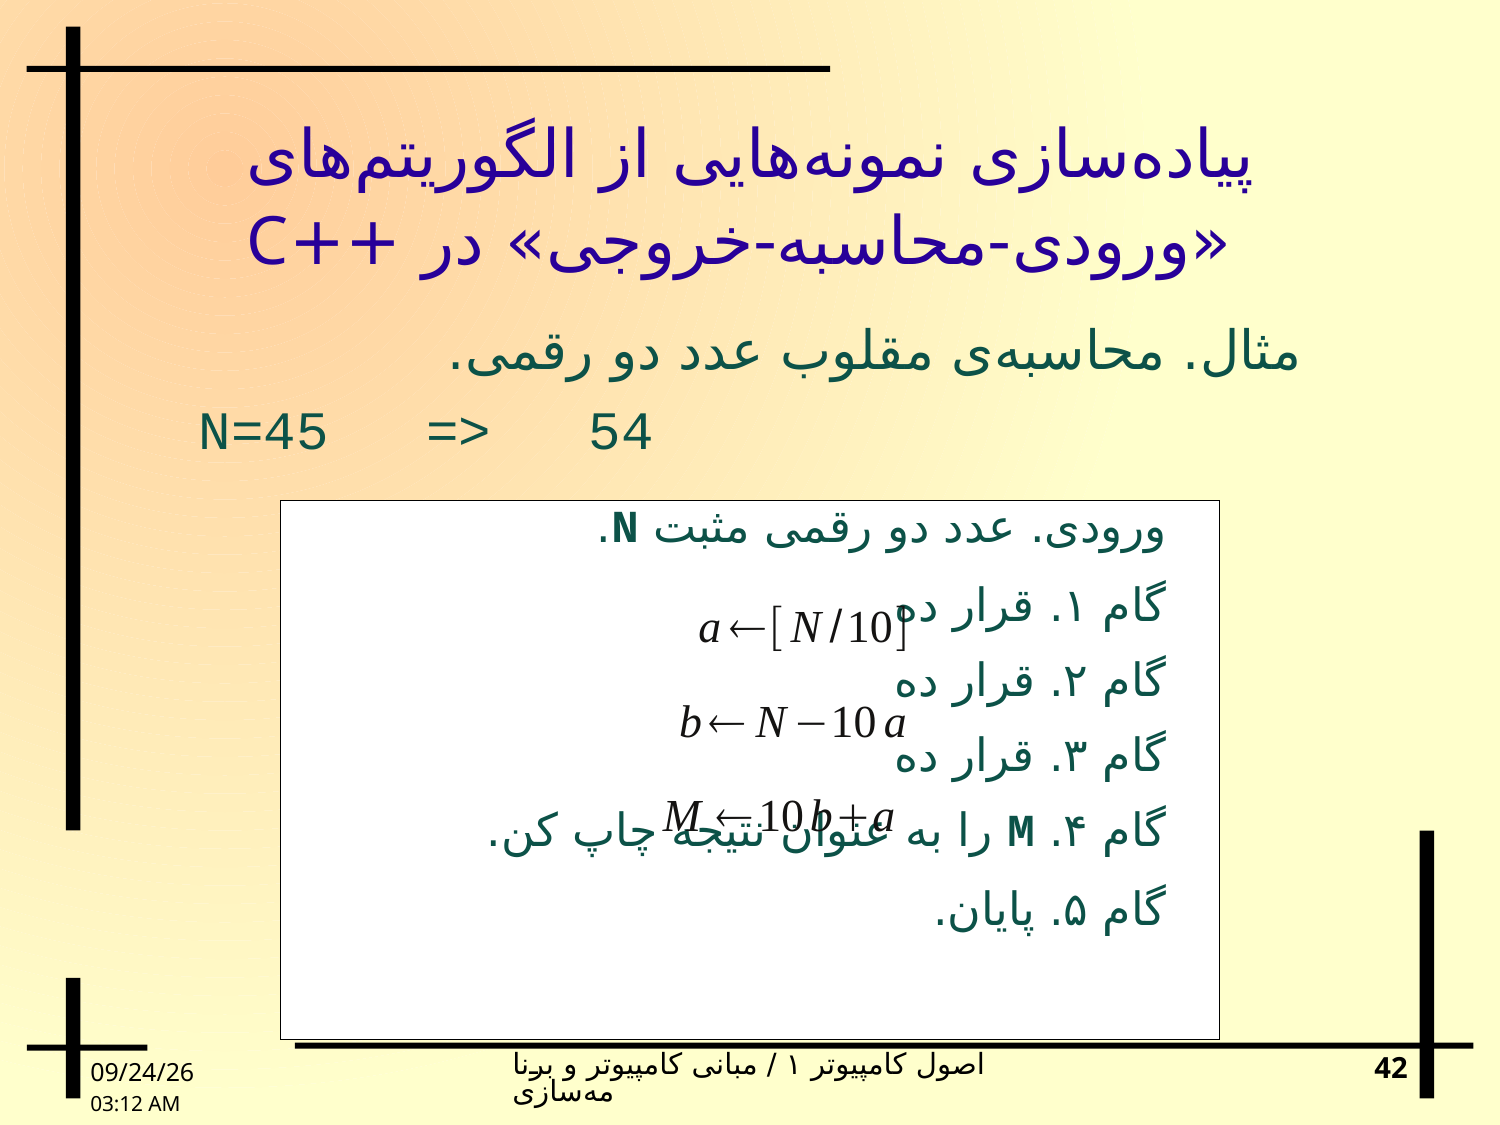

# پیاده‌سازی نمونه‌هایی از الگوریتم‌های «ورودی-محاسبه-خروجی» در ++C
مثال. محاسبه‌ی مقلوب عدد دو رقمی.
N=45 => 54
ورودی. عدد دو رقمی مثبت N.
گام ۱. قرار ده
گام ۲. قرار ده
گام ۳. قرار ده
گام ۴. M را به عنوان نتیجه چاپ کن.
گام ۵. پایان.
اصول کامپیوتر ۱ / مبانی کامپیوتر و برنامه‌سازی
42